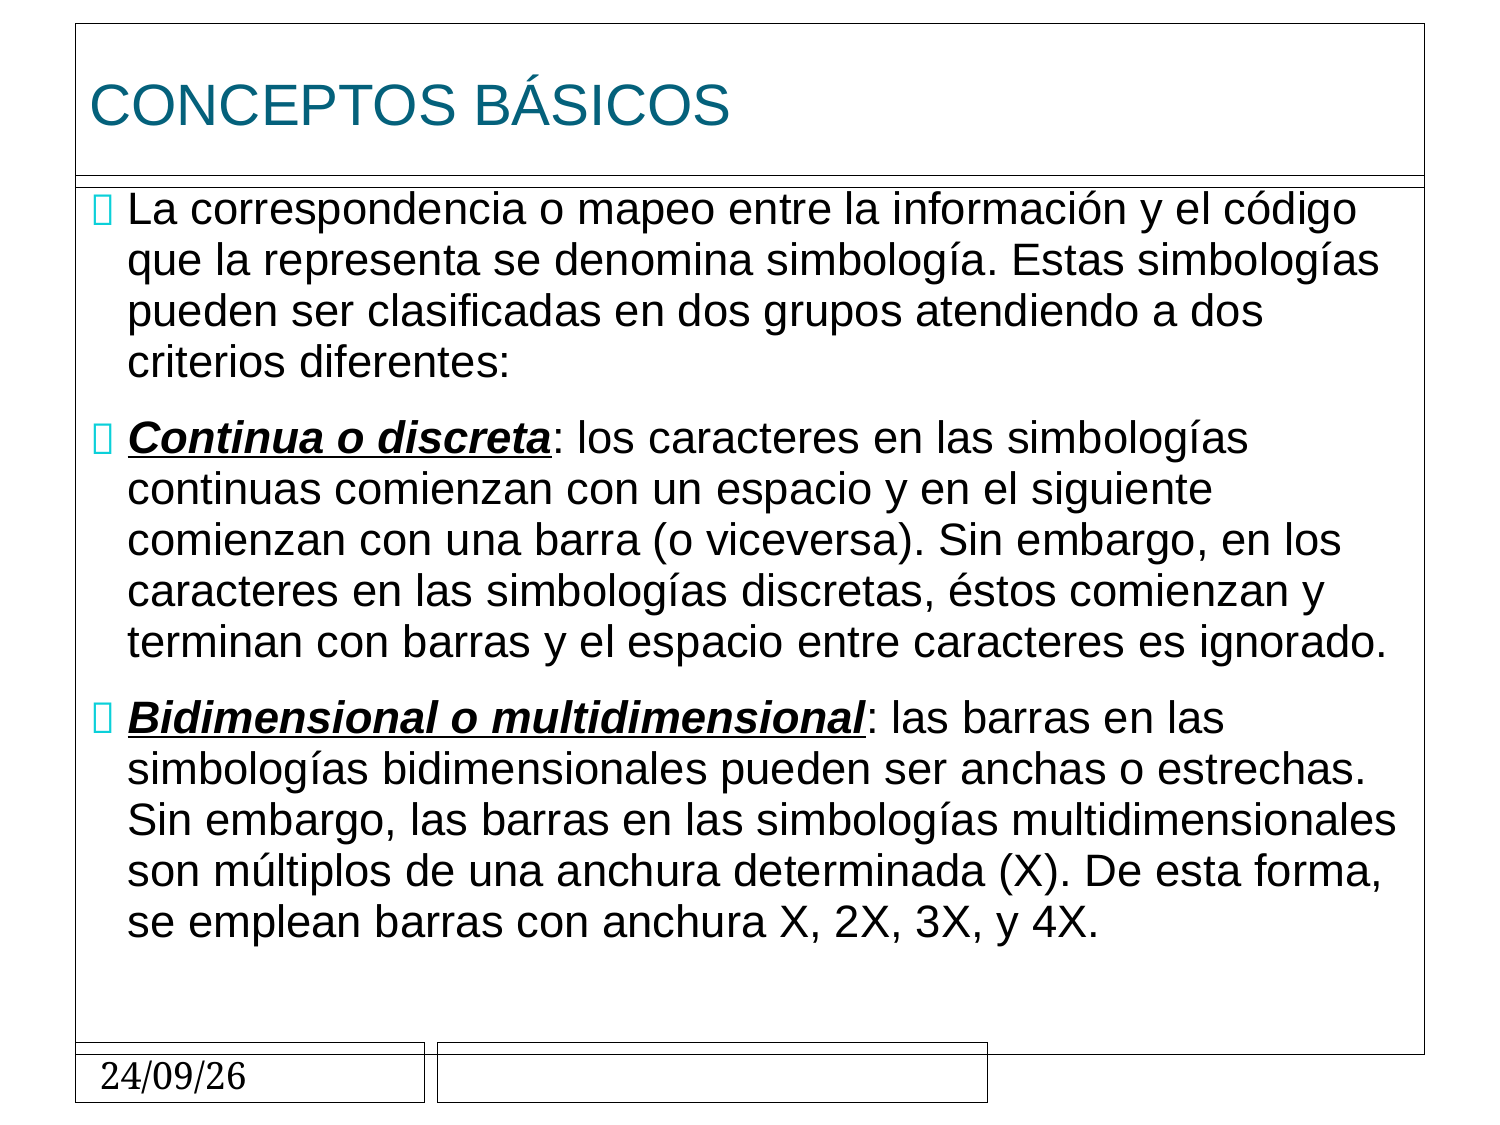

# CONCEPTOS BÁSICOS
La correspondencia o mapeo entre la información y el código que la representa se denomina simbología. Estas simbologías pueden ser clasificadas en dos grupos atendiendo a dos criterios diferentes:
Continua o discreta: los caracteres en las simbologías continuas comienzan con un espacio y en el siguiente comienzan con una barra (o viceversa). Sin embargo, en los caracteres en las simbologías discretas, éstos comienzan y terminan con barras y el espacio entre caracteres es ignorado.
Bidimensional o multidimensional: las barras en las simbologías bidimensionales pueden ser anchas o estrechas. Sin embargo, las barras en las simbologías multidimensionales son múltiplos de una anchura determinada (X). De esta forma, se emplean barras con anchura X, 2X, 3X, y 4X.